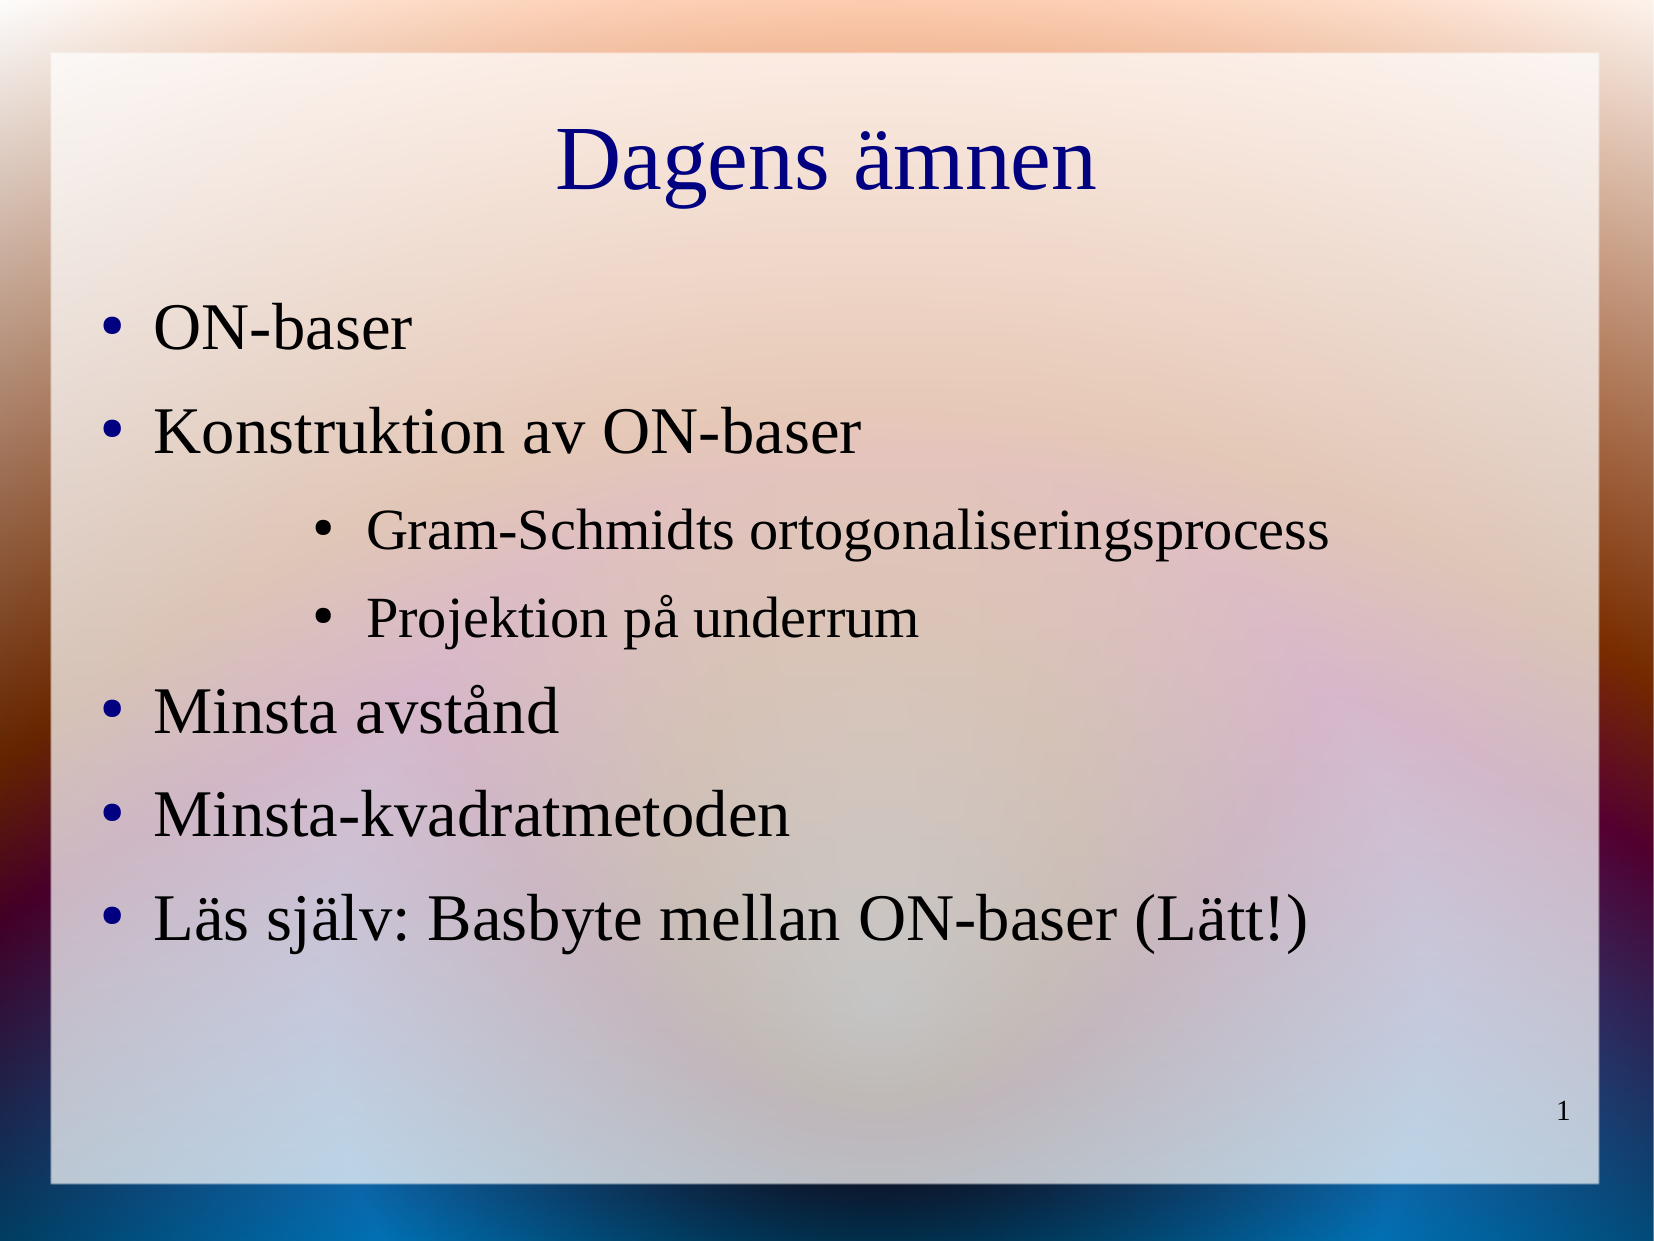

# Dagens ämnen
ON-baser
Konstruktion av ON-baser
Gram-Schmidts ortogonaliseringsprocess
Projektion på underrum
Minsta avstånd
Minsta-kvadratmetoden
Läs själv: Basbyte mellan ON-baser (Lätt!)
1